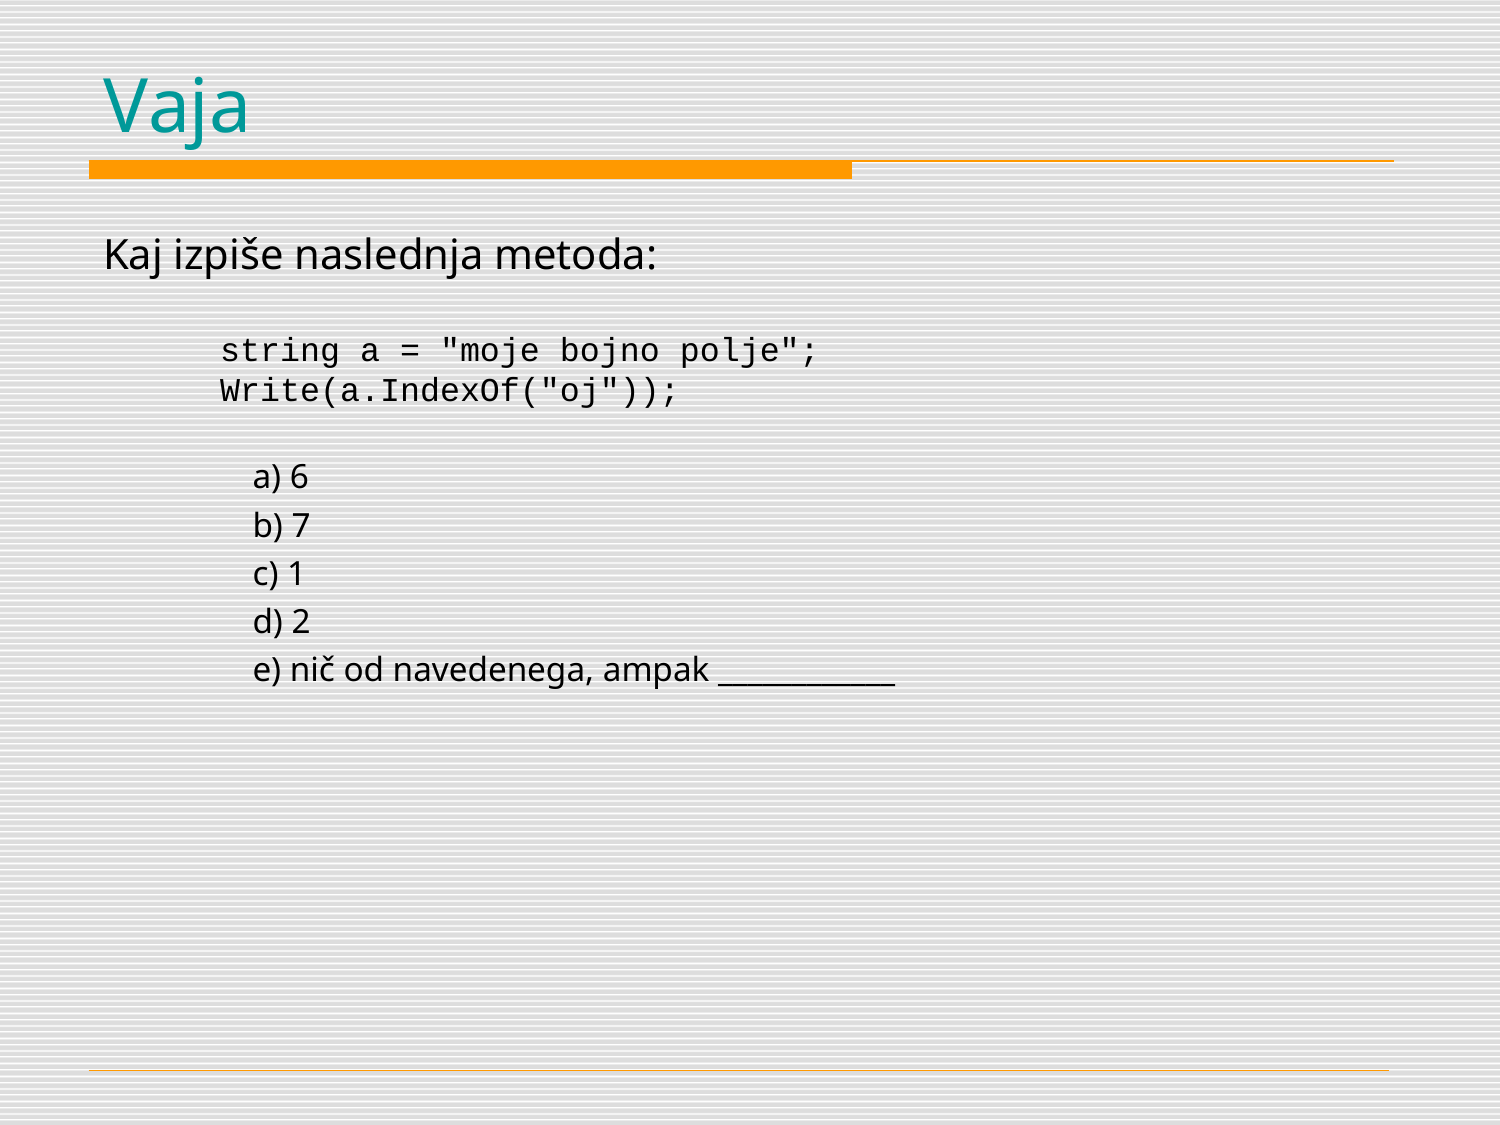

# Vaja
Kaj izpiše naslednja metoda:
 string a = "moje bojno polje";
 Write(a.IndexOf("oj"));
a) 6
b) 7
c) 1
d) 2
e) nič od navedenega, ampak ____________